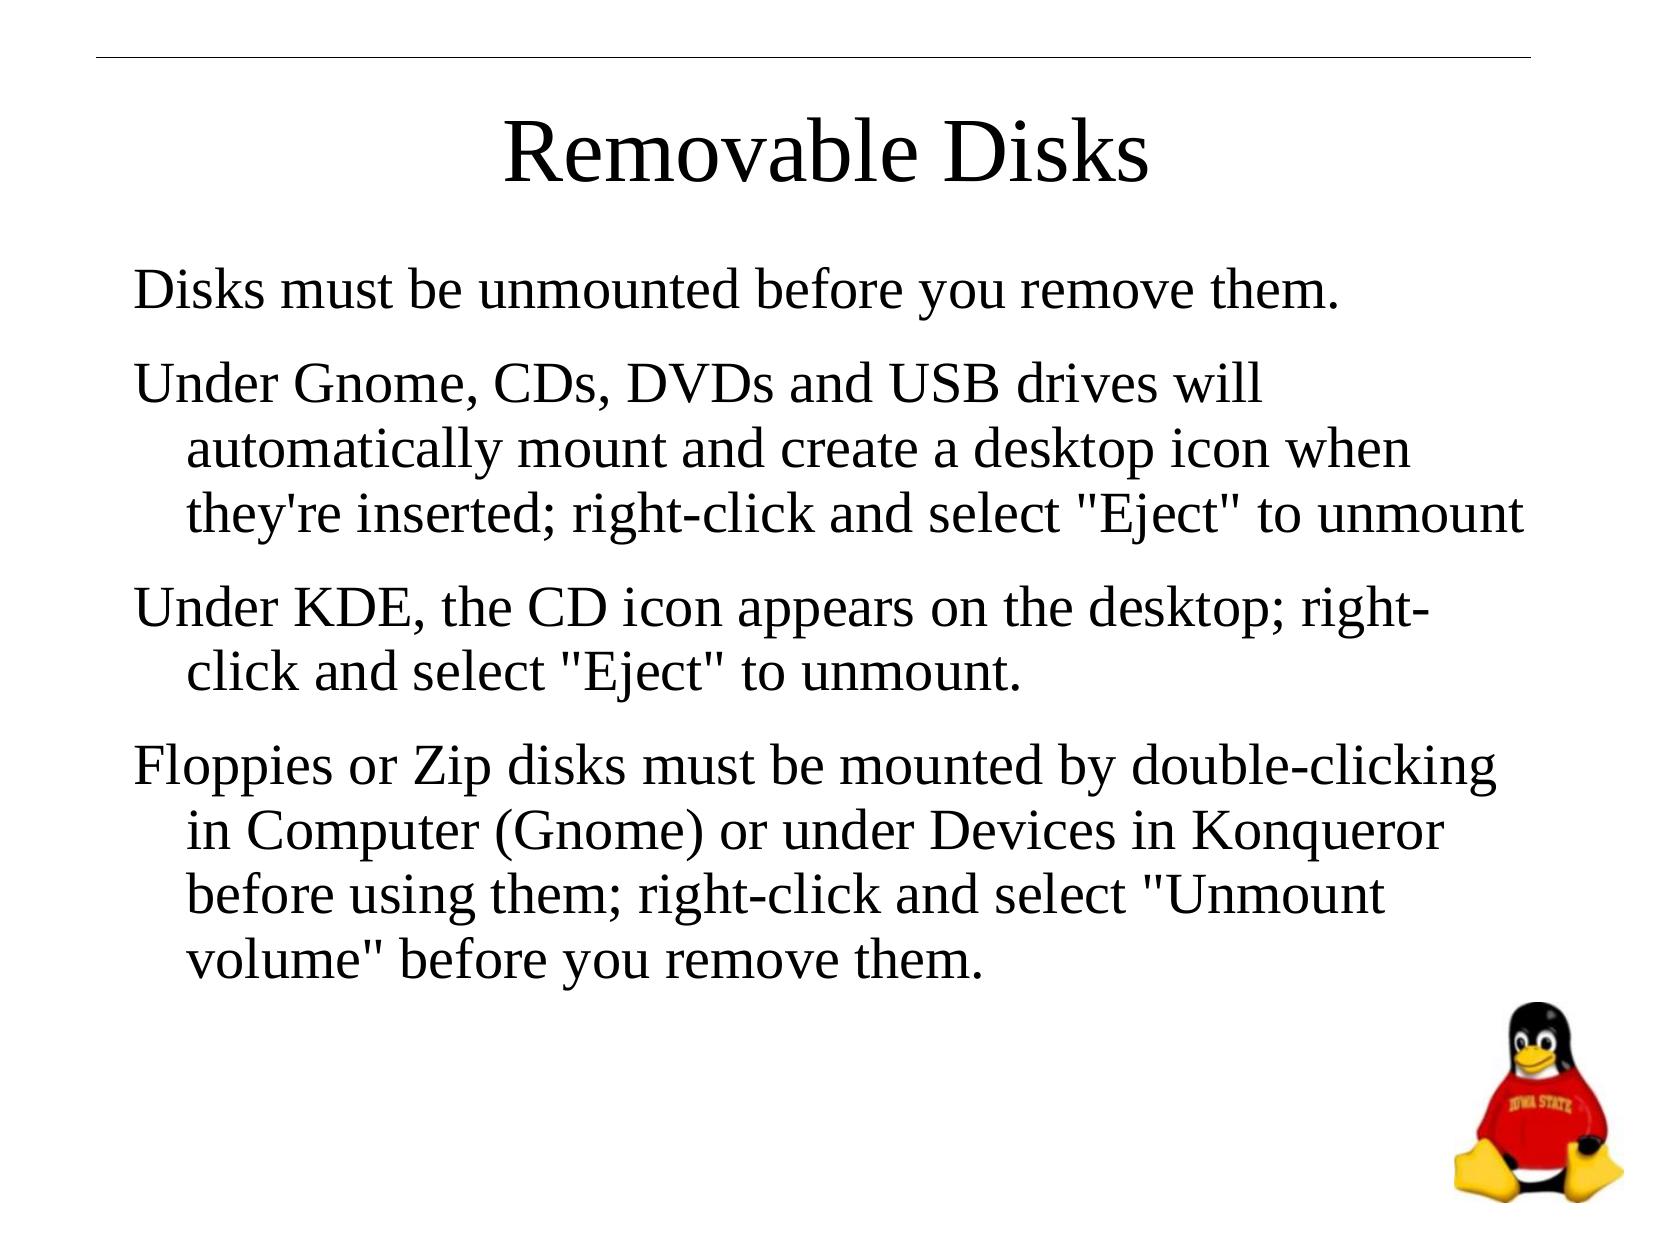

# Removable Disks
Disks must be unmounted before you remove them.
Under Gnome, CDs, DVDs and USB drives will automatically mount and create a desktop icon when they're inserted; right-click and select "Eject" to unmount
Under KDE, the CD icon appears on the desktop; right-click and select "Eject" to unmount.
Floppies or Zip disks must be mounted by double-clicking in Computer (Gnome) or under Devices in Konqueror before using them; right-click and select "Unmount volume" before you remove them.